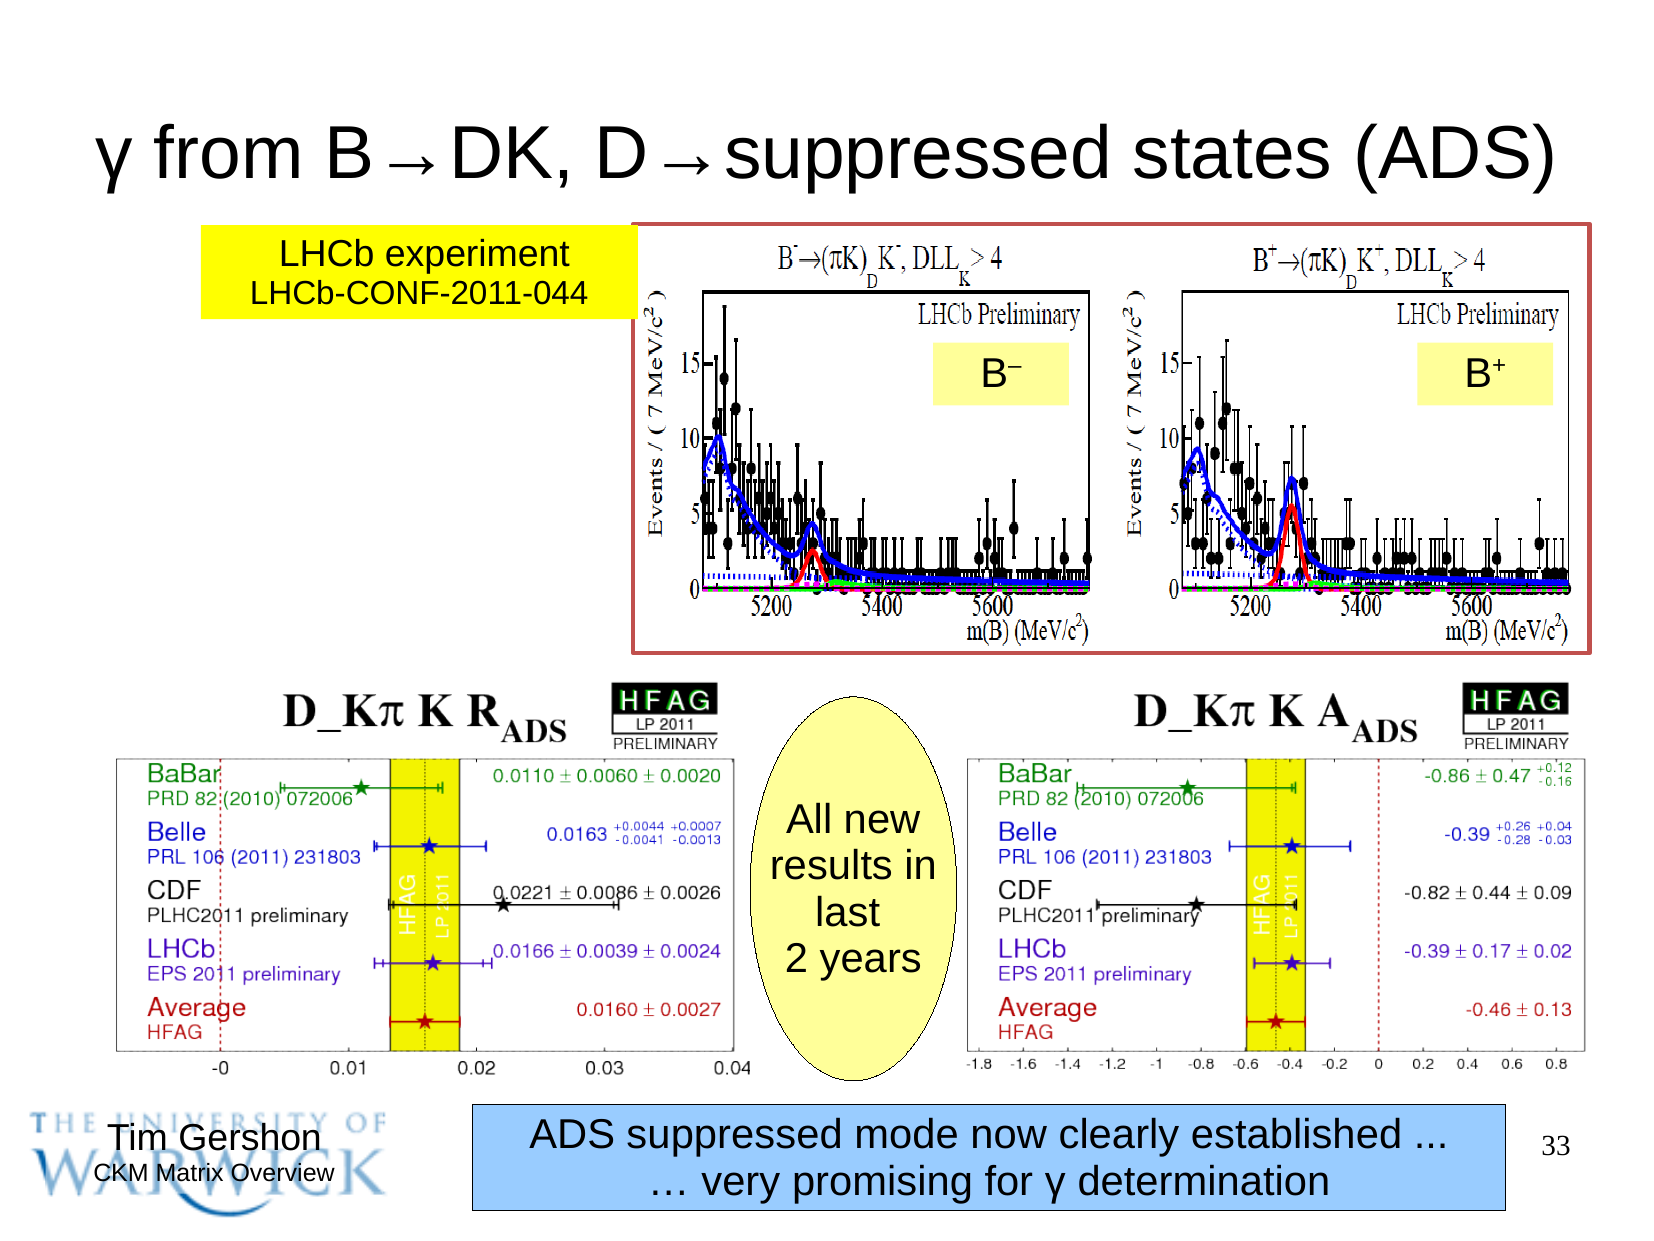

# γ from B→DK, D→suppressed states (ADS)
 LHCb experiment
LHCb-CONF-2011-044
B–
B+
All new
results in
last
2 years
ADS suppressed mode now clearly established ...
… very promising for γ determination
Tim Gershon
CKM Matrix Overview
33